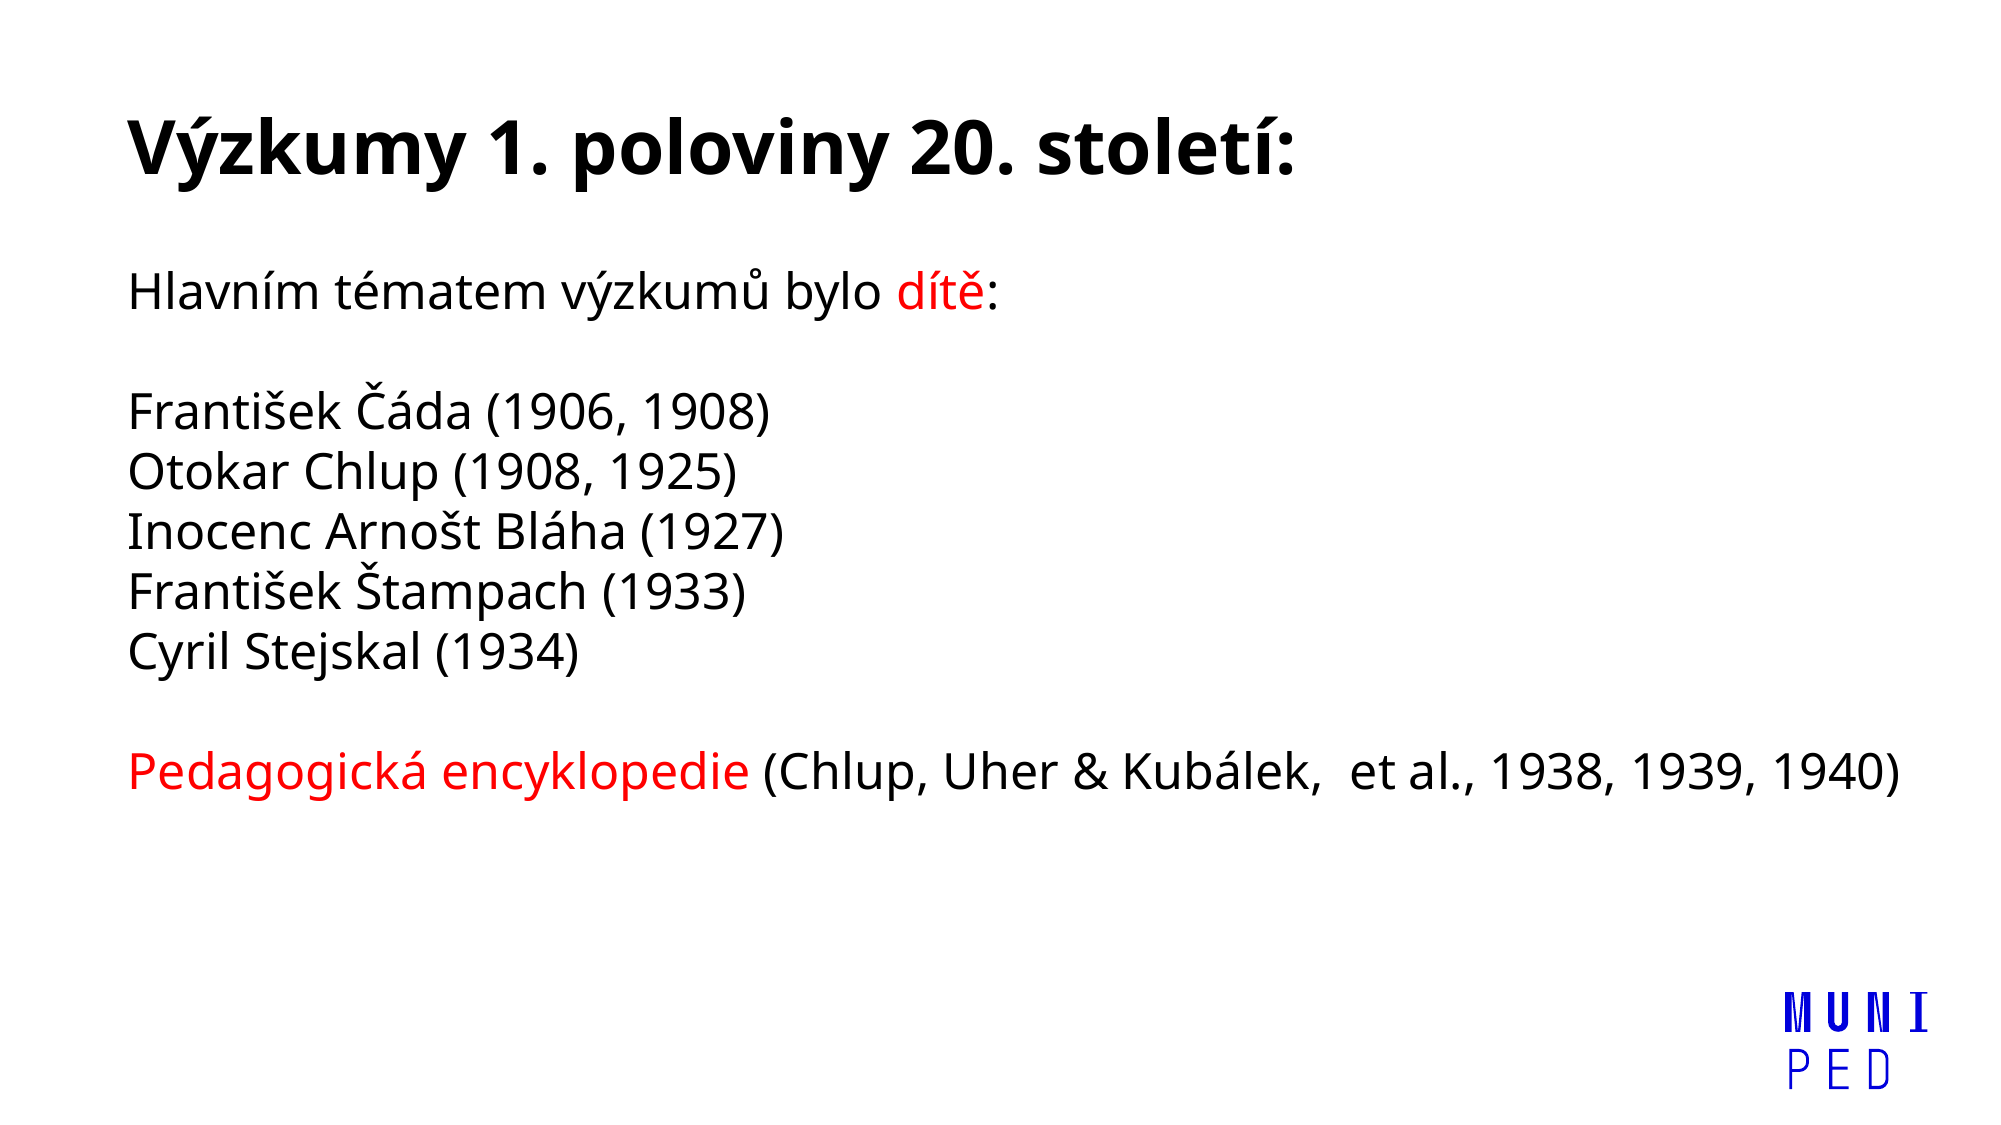

Výzkumy 1. poloviny 20. století:
Hlavním tématem výzkumů bylo dítě:
František Čáda (1906, 1908)
Otokar Chlup (1908, 1925)
Inocenc Arnošt Bláha (1927)
František Štampach (1933)
Cyril Stejskal (1934)
Pedagogická encyklopedie (Chlup, Uher & Kubálek, et al., 1938, 1939, 1940)